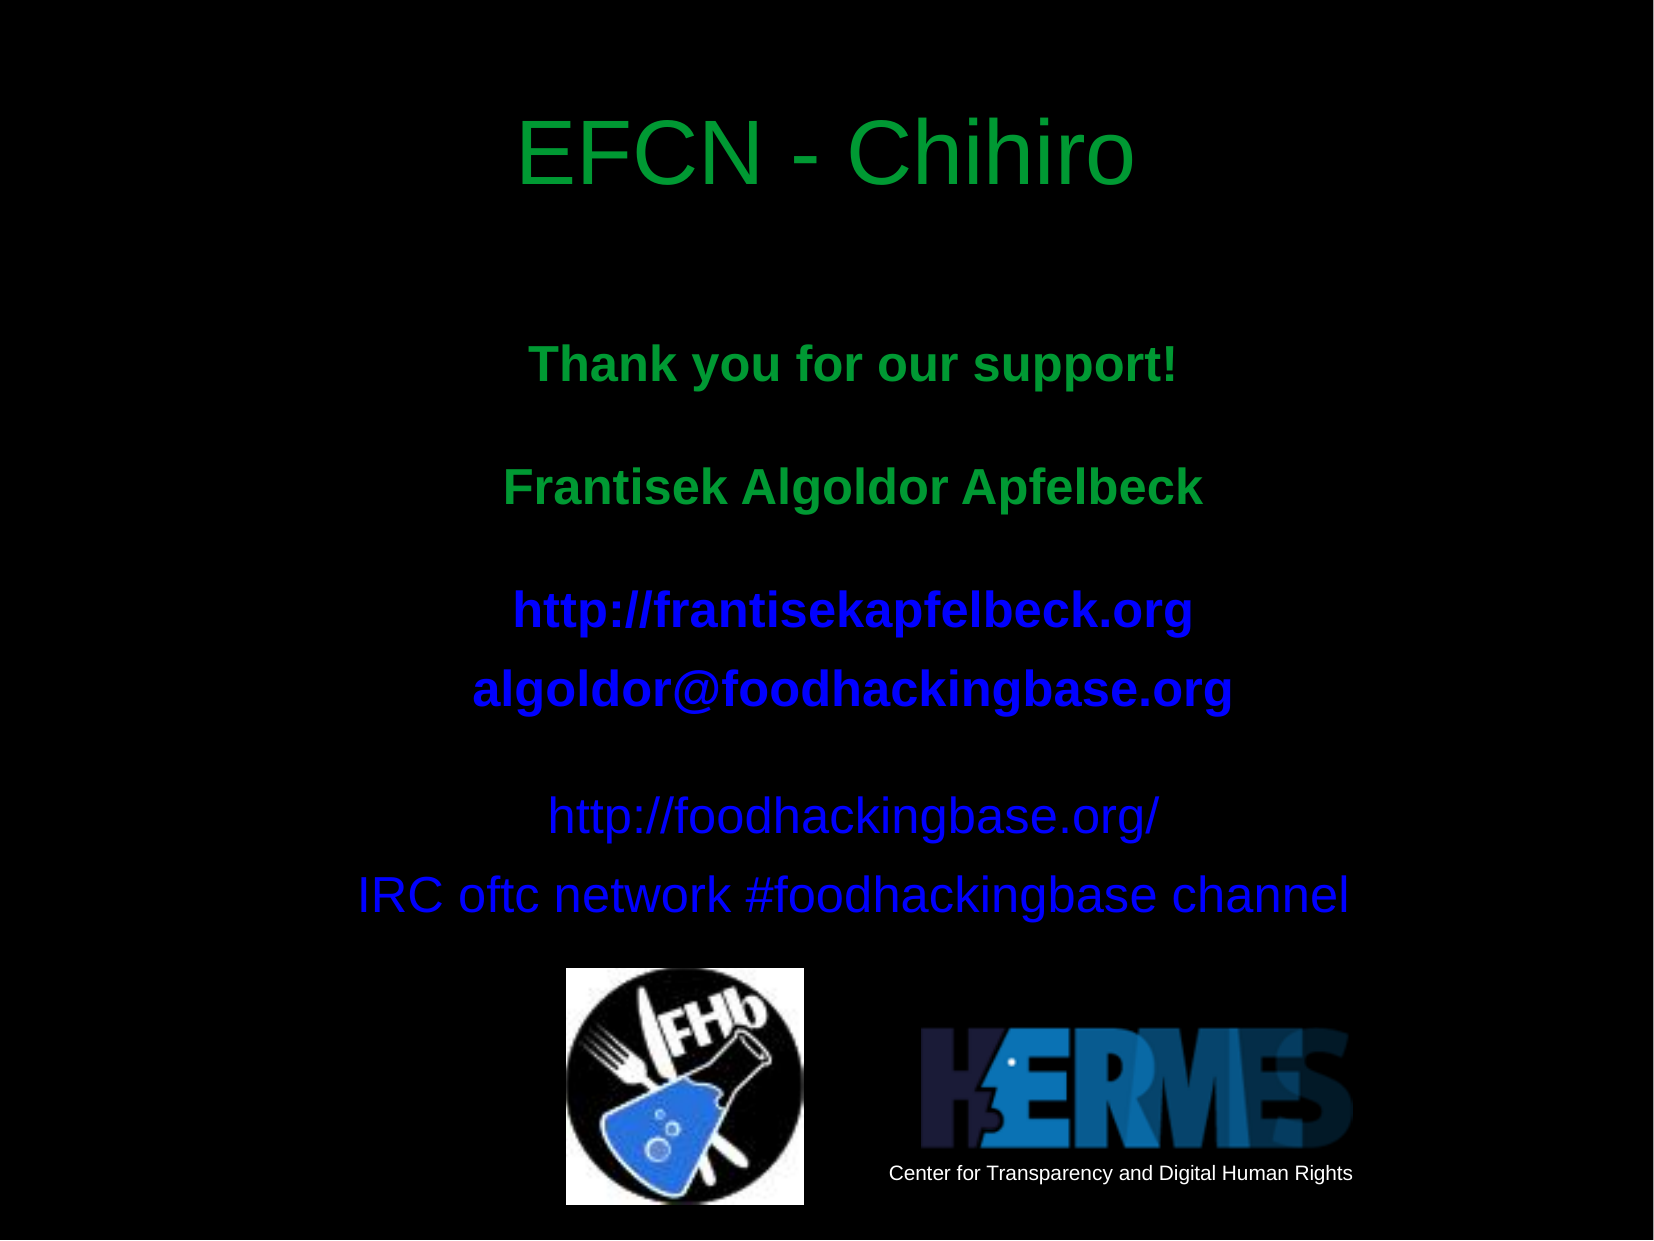

# EFCN - Chihiro
Thank you for our support!
Frantisek Algoldor Apfelbeck
http://frantisekapfelbeck.org
algoldor@foodhackingbase.org
http://foodhackingbase.org/
IRC oftc network #foodhackingbase channel
Center for Transparency and Digital Human Rights